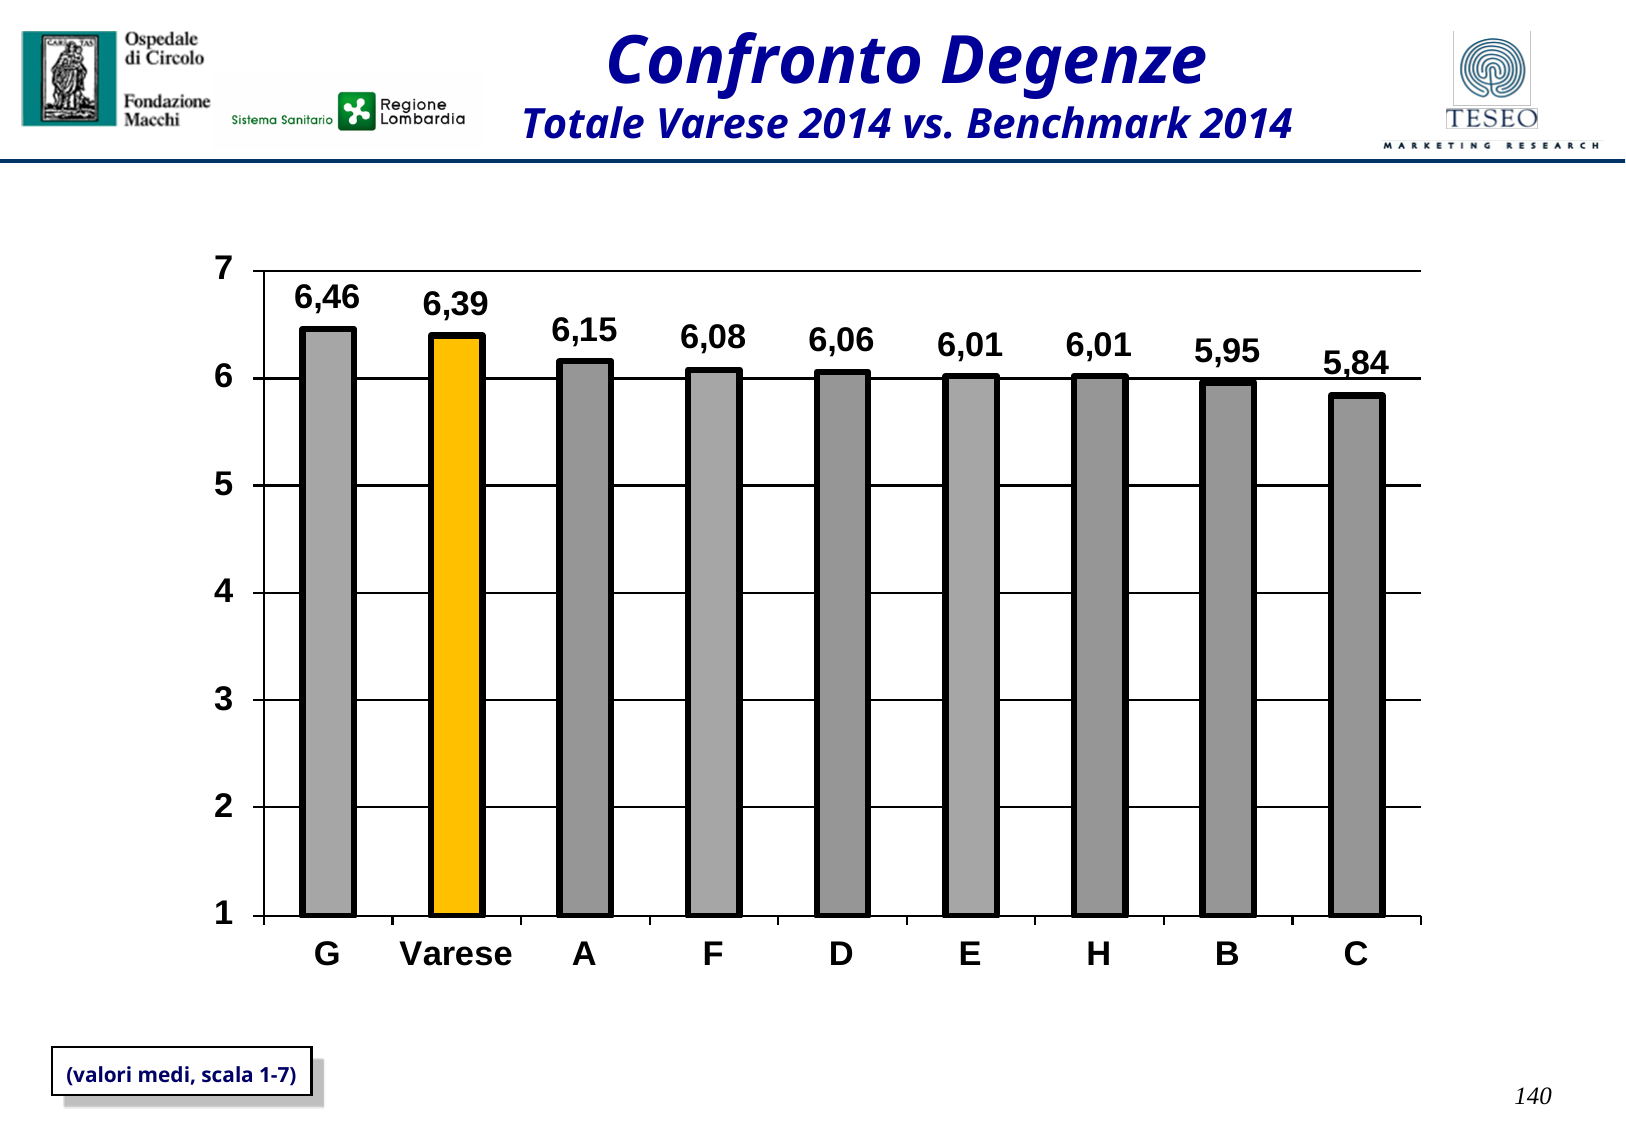

Confronto Degenze
Totale Varese 2014 vs. Benchmark 2014
(valori medi, scala 1-7)